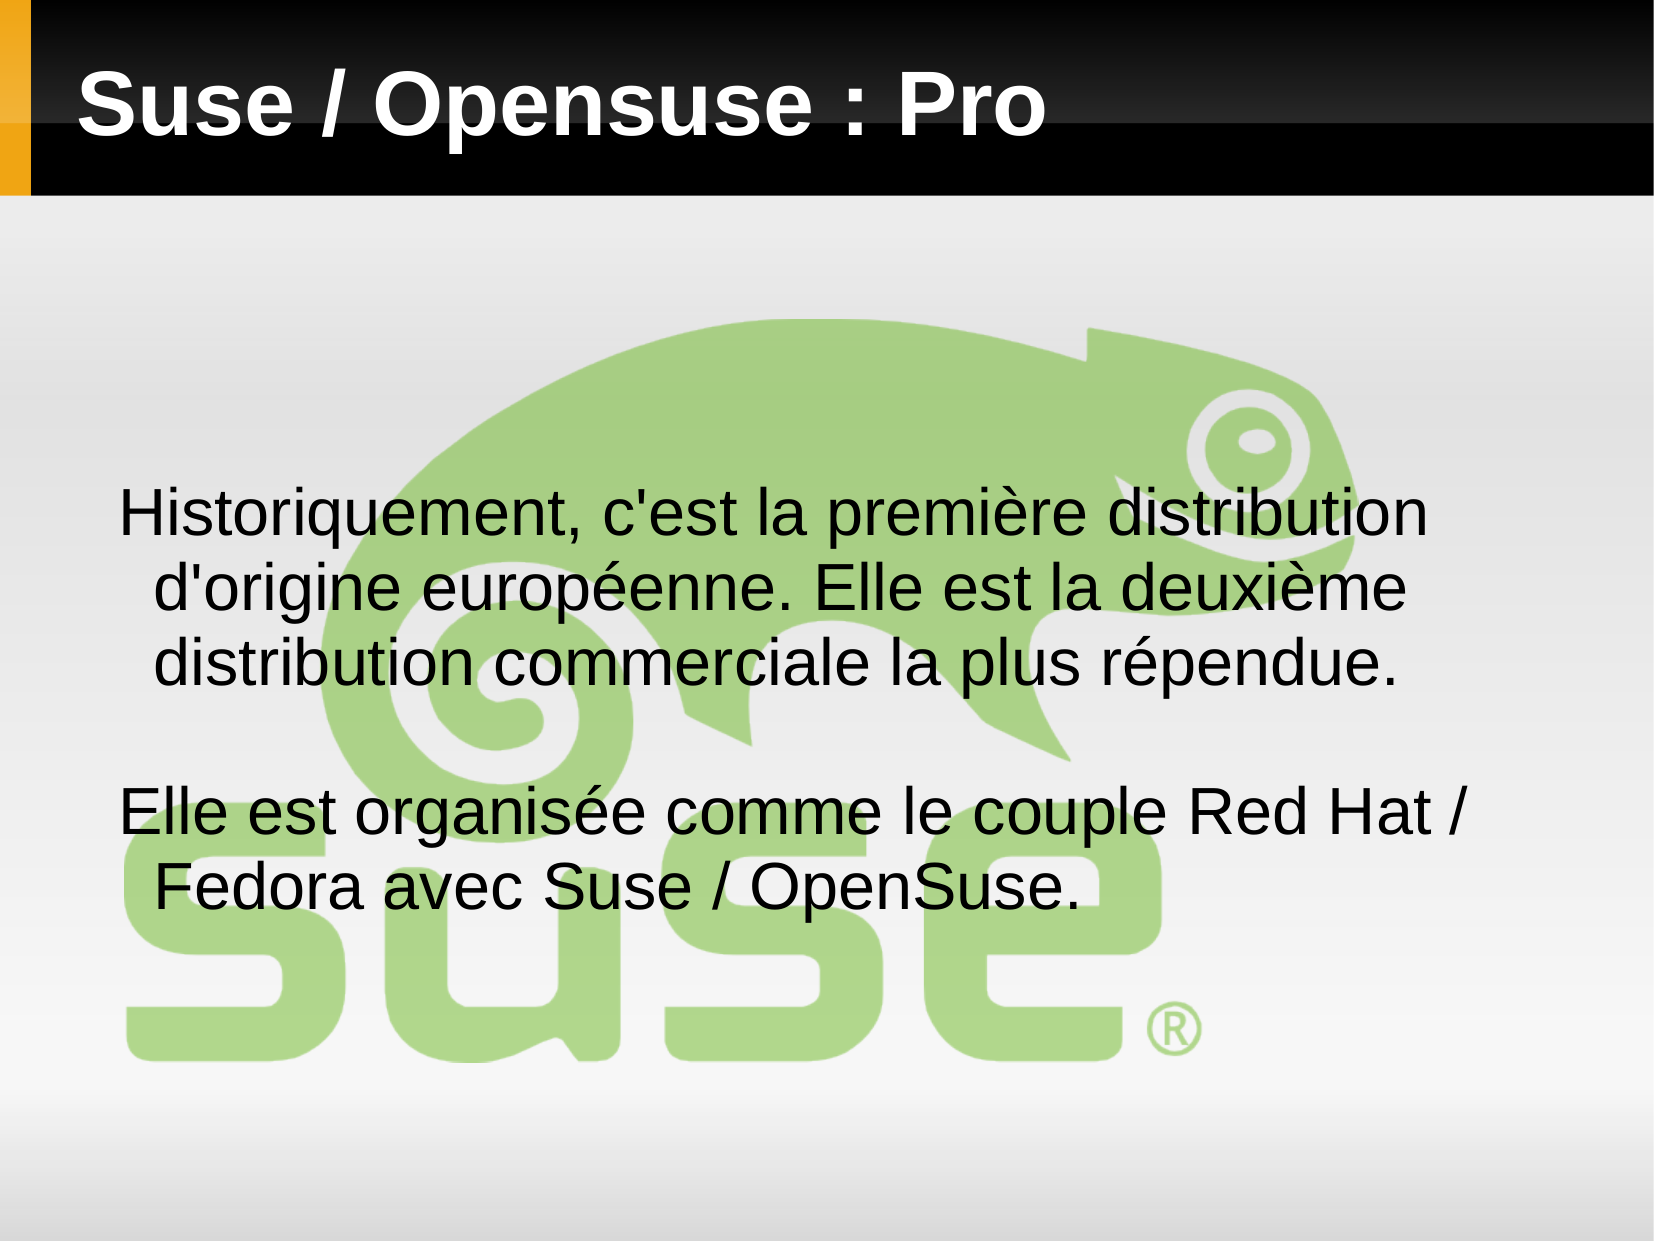

# Suse / Opensuse : Pro
Historiquement, c'est la première distribution d'origine européenne. Elle est la deuxième distribution commerciale la plus répendue.
Elle est organisée comme le couple Red Hat / Fedora avec Suse / OpenSuse.